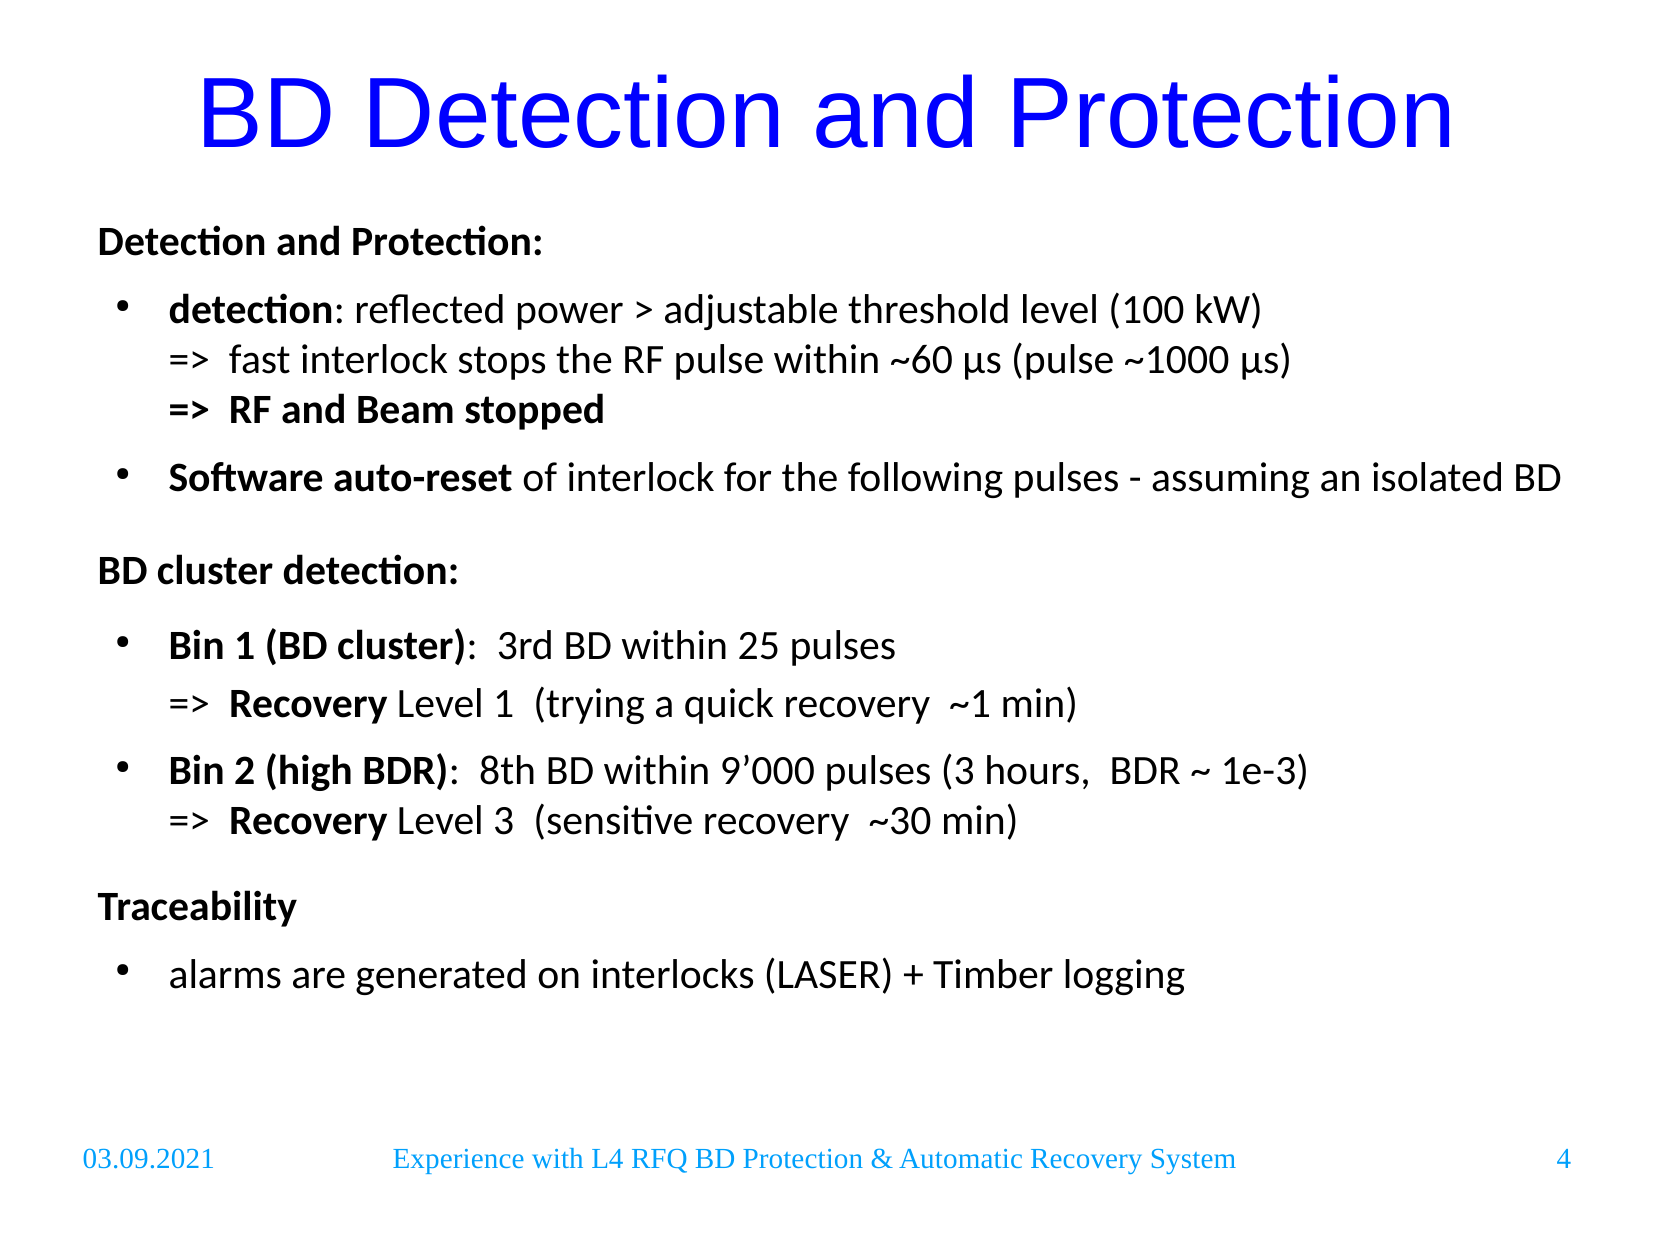

# BD Detection and Protection
Detection and Protection:
detection: reflected power > adjustable threshold level (100 kW)
=> fast interlock stops the RF pulse within ~60 μs (pulse ~1000 μs)
=> RF and Beam stopped
Software auto-reset of interlock for the following pulses - assuming an isolated BD
BD cluster detection:
Bin 1 (BD cluster): 3rd BD within 25 pulses
=> Recovery Level 1 (trying a quick recovery ~1 min)
Bin 2 (high BDR): 8th BD within 9’000 pulses (3 hours, BDR ~ 1e-3)
=> Recovery Level 3 (sensitive recovery ~30 min)
Traceability
alarms are generated on interlocks (LASER) + Timber logging
03.09.2021
Experience with L4 RFQ BD Protection & Automatic Recovery System
4